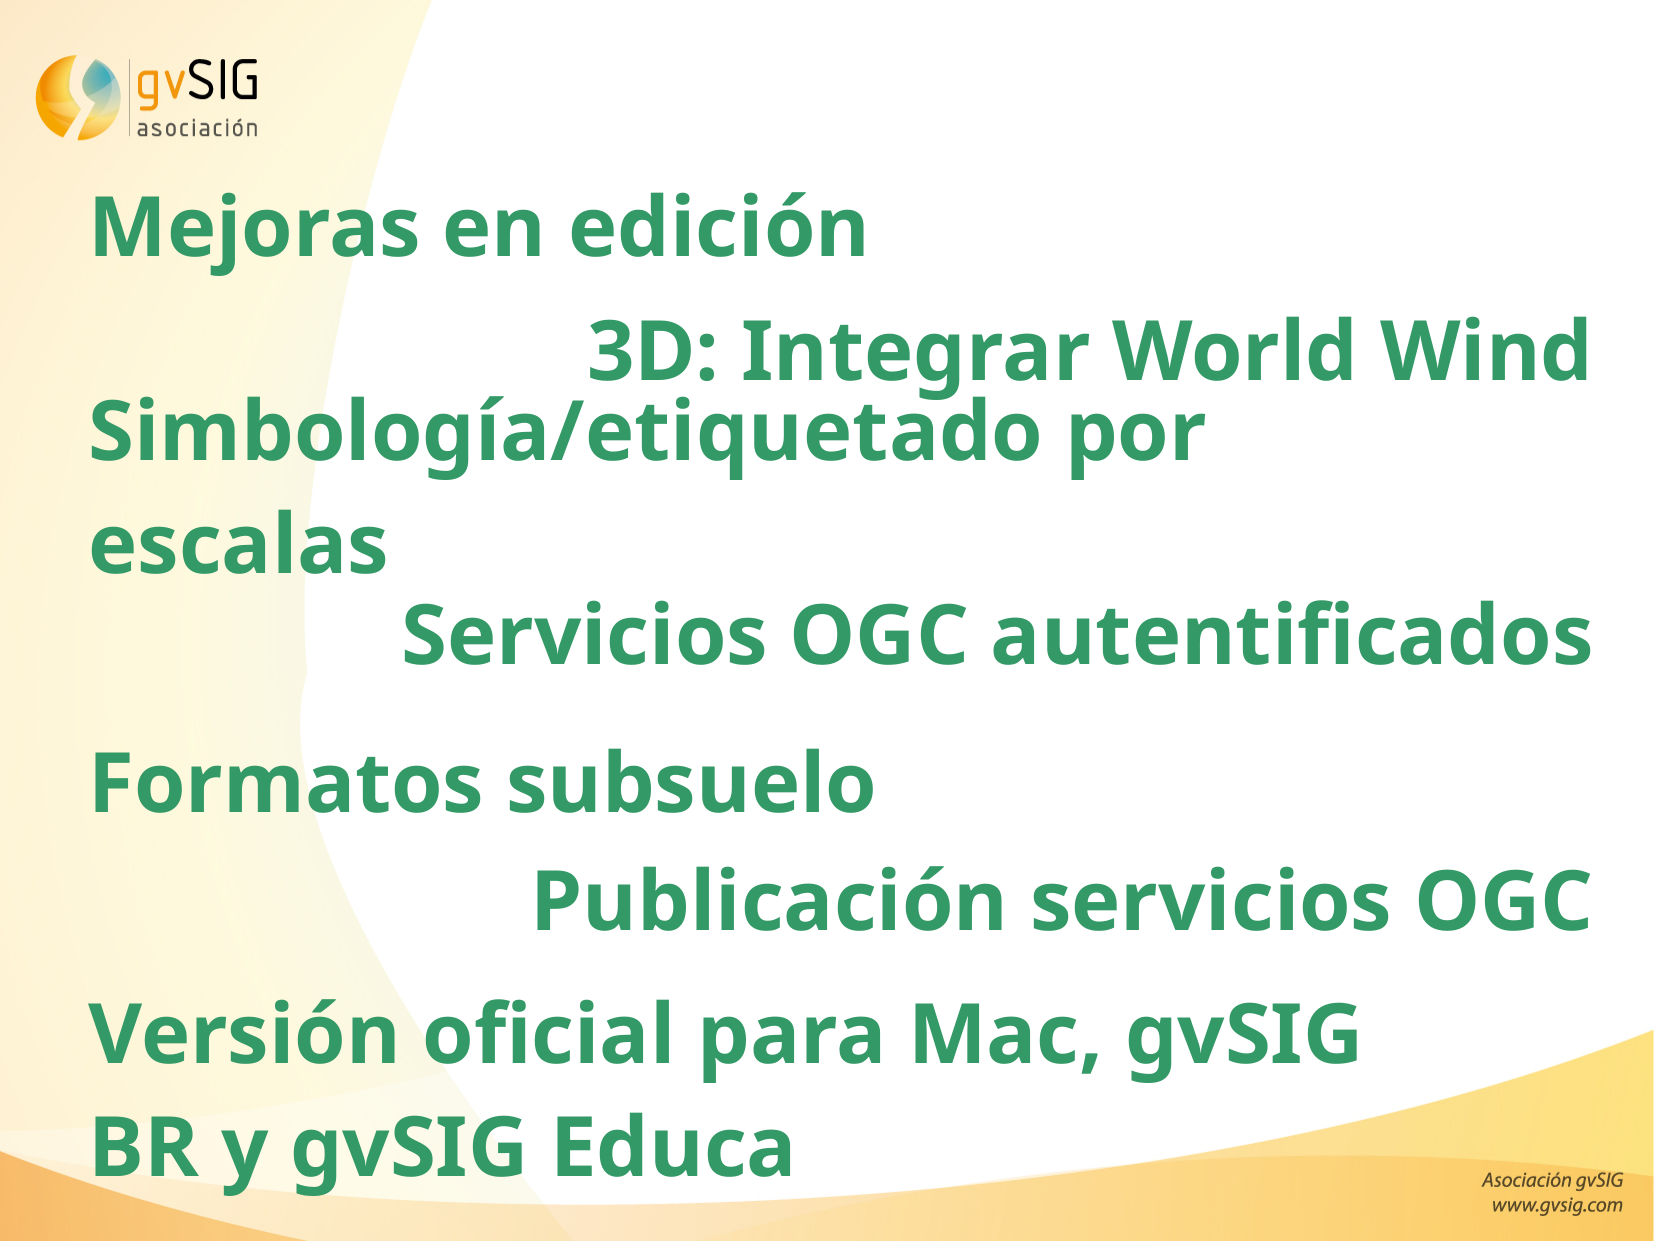

Mejoras en edición
3D: Integrar World Wind
Simbología/etiquetado por escalas
Servicios OGC autentificados
Formatos subsuelo
Publicación servicios OGC
Versión oficial para Mac, gvSIG BR y gvSIG Educa